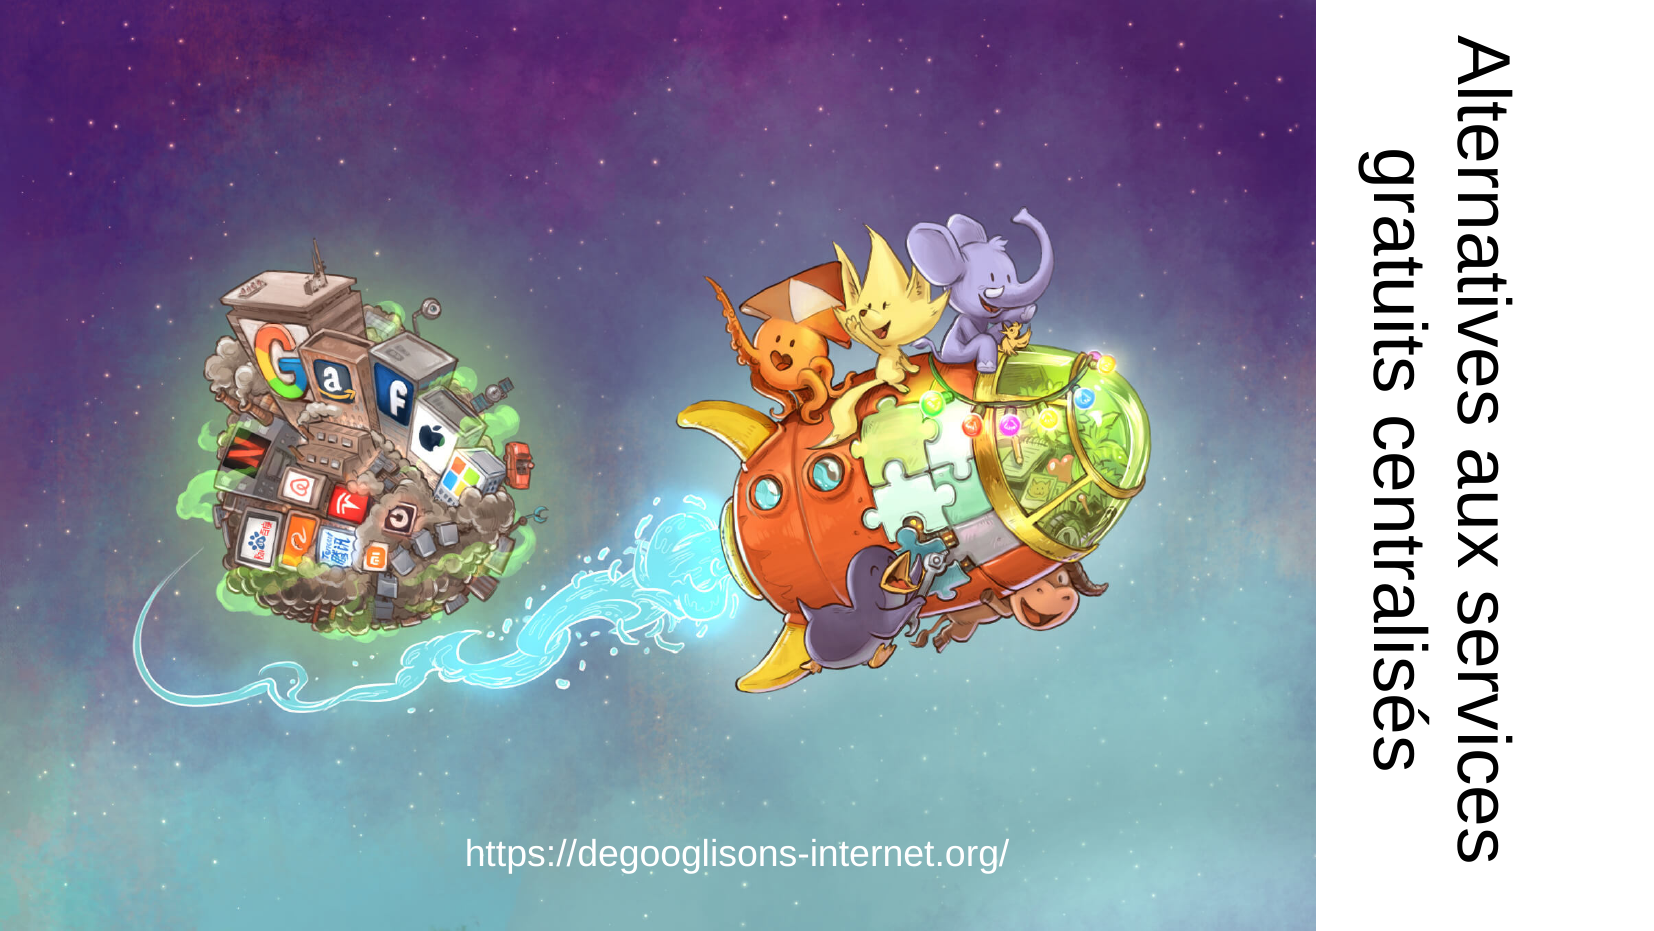

# Alternatives aux services gratuits centralisés
https://degooglisons-internet.org/